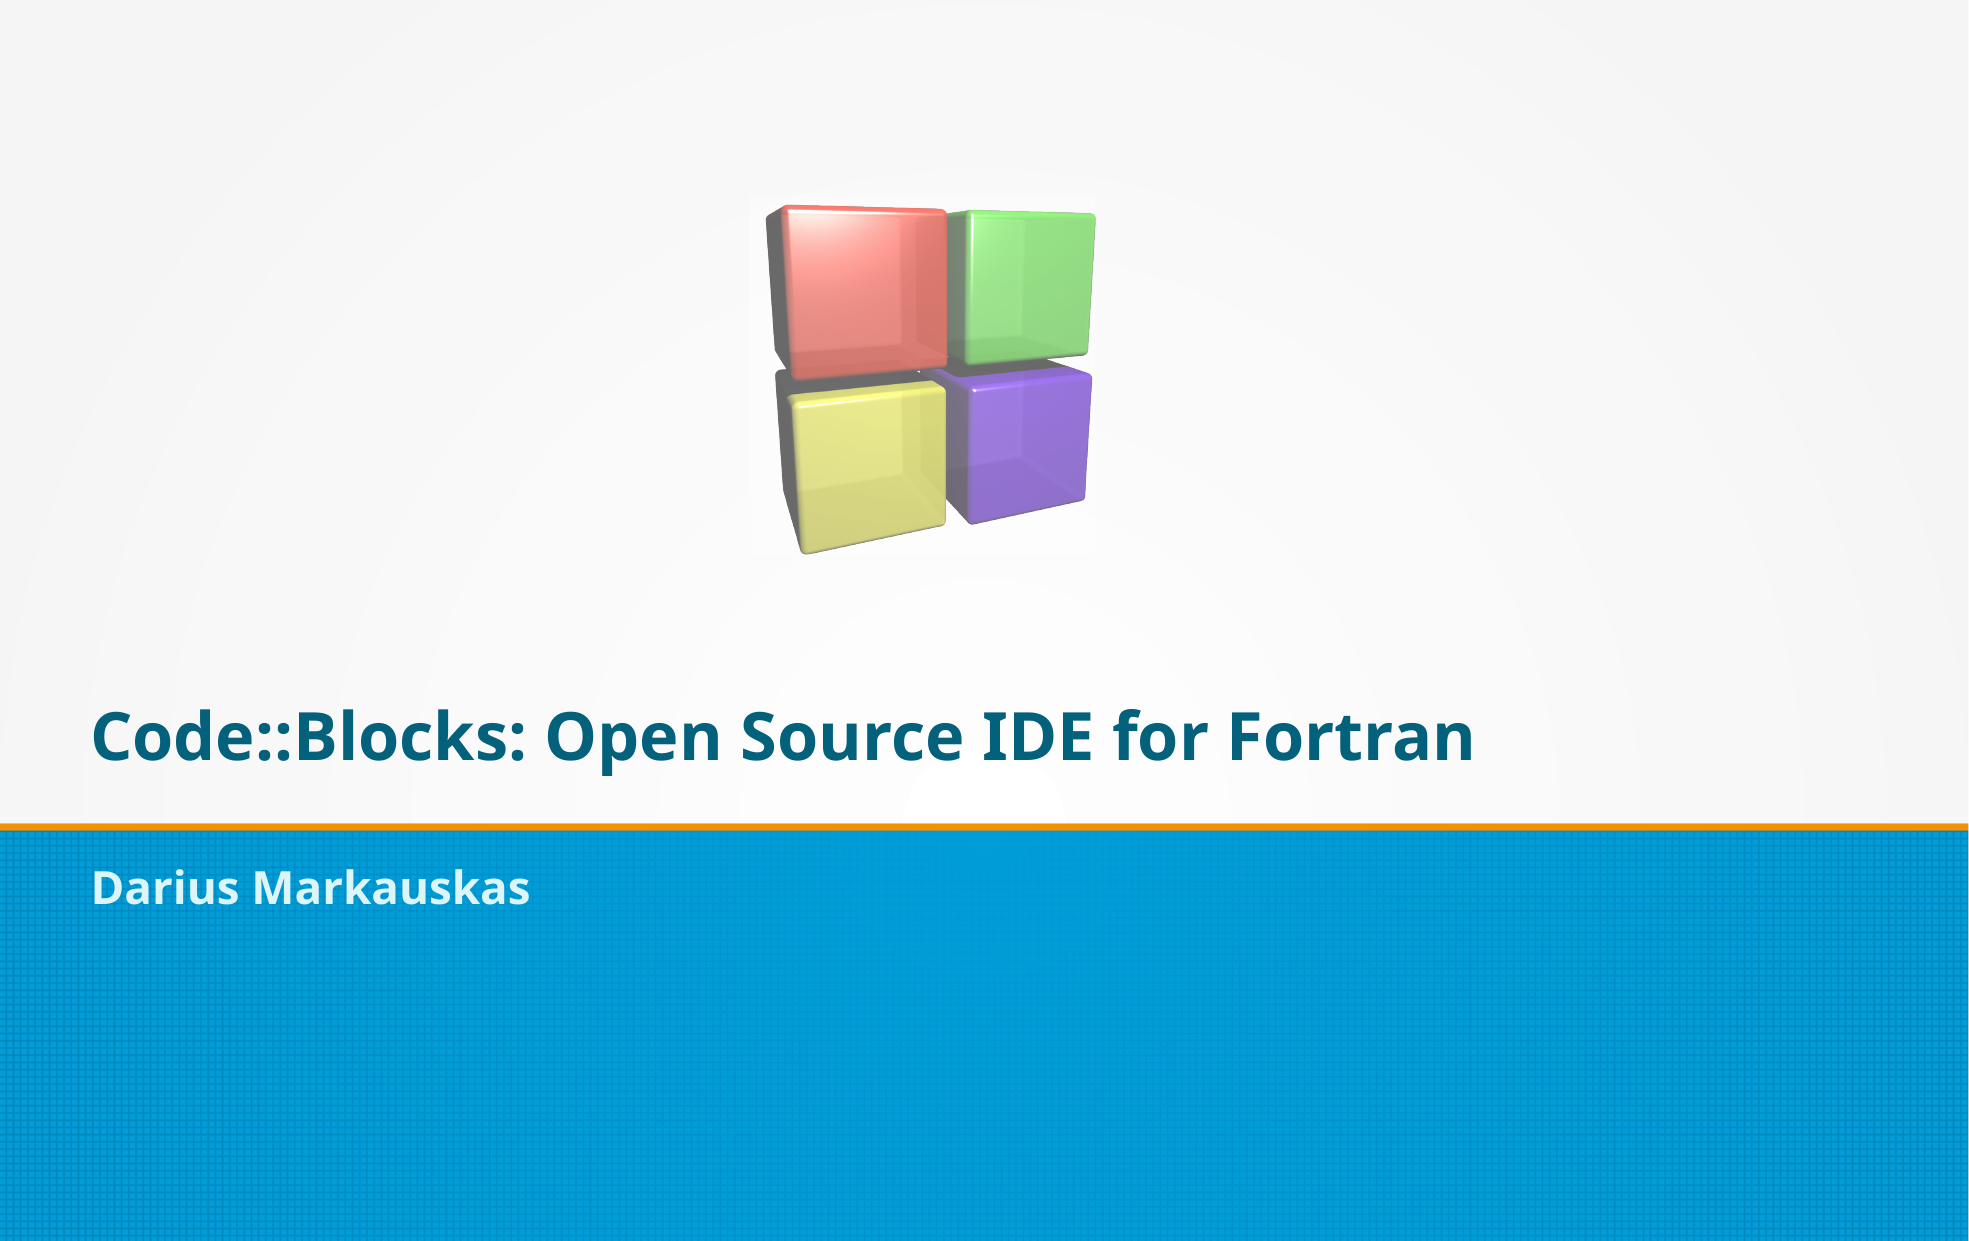

# Code::Blocks: Open Source IDE for Fortran
Darius Markauskas